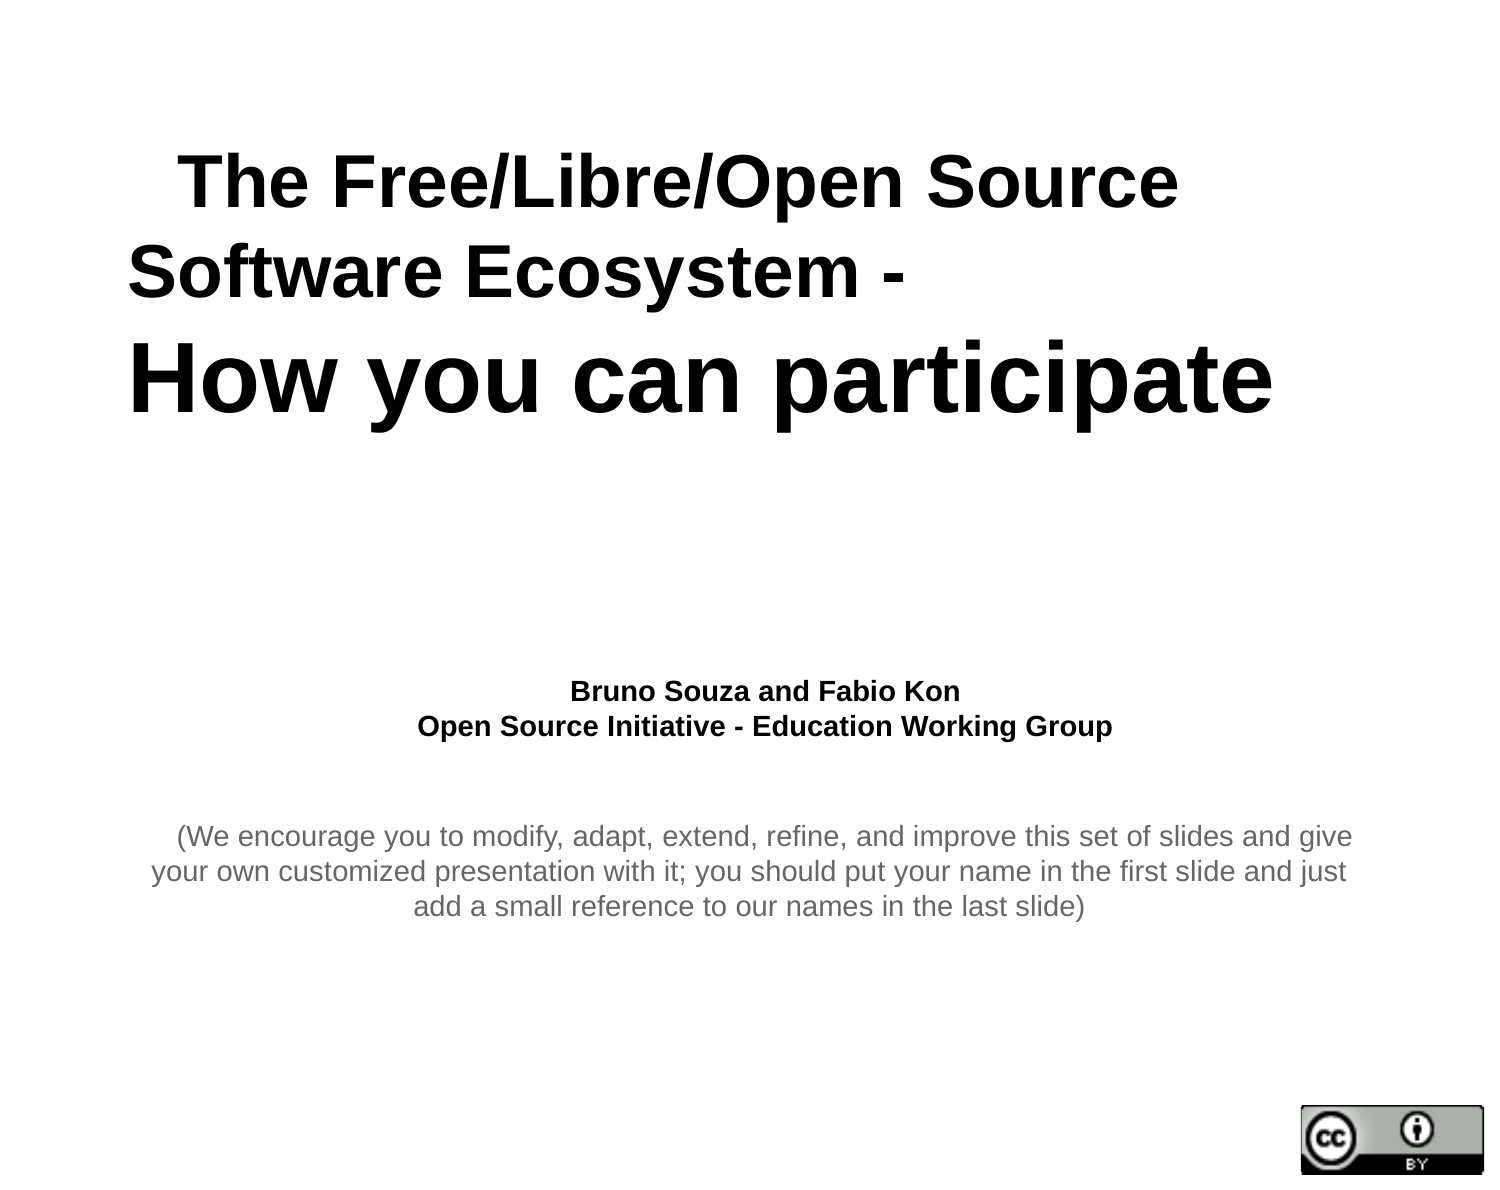

# The Free/Libre/Open Source Software Ecosystem - How you can participate
Bruno Souza and Fabio Kon
Open Source Initiative - Education Working Group
(We encourage you to modify, adapt, extend, refine, and improve this set of slides and give your own customized presentation with it; you should put your name in the first slide and just add a small reference to our names in the last slide)